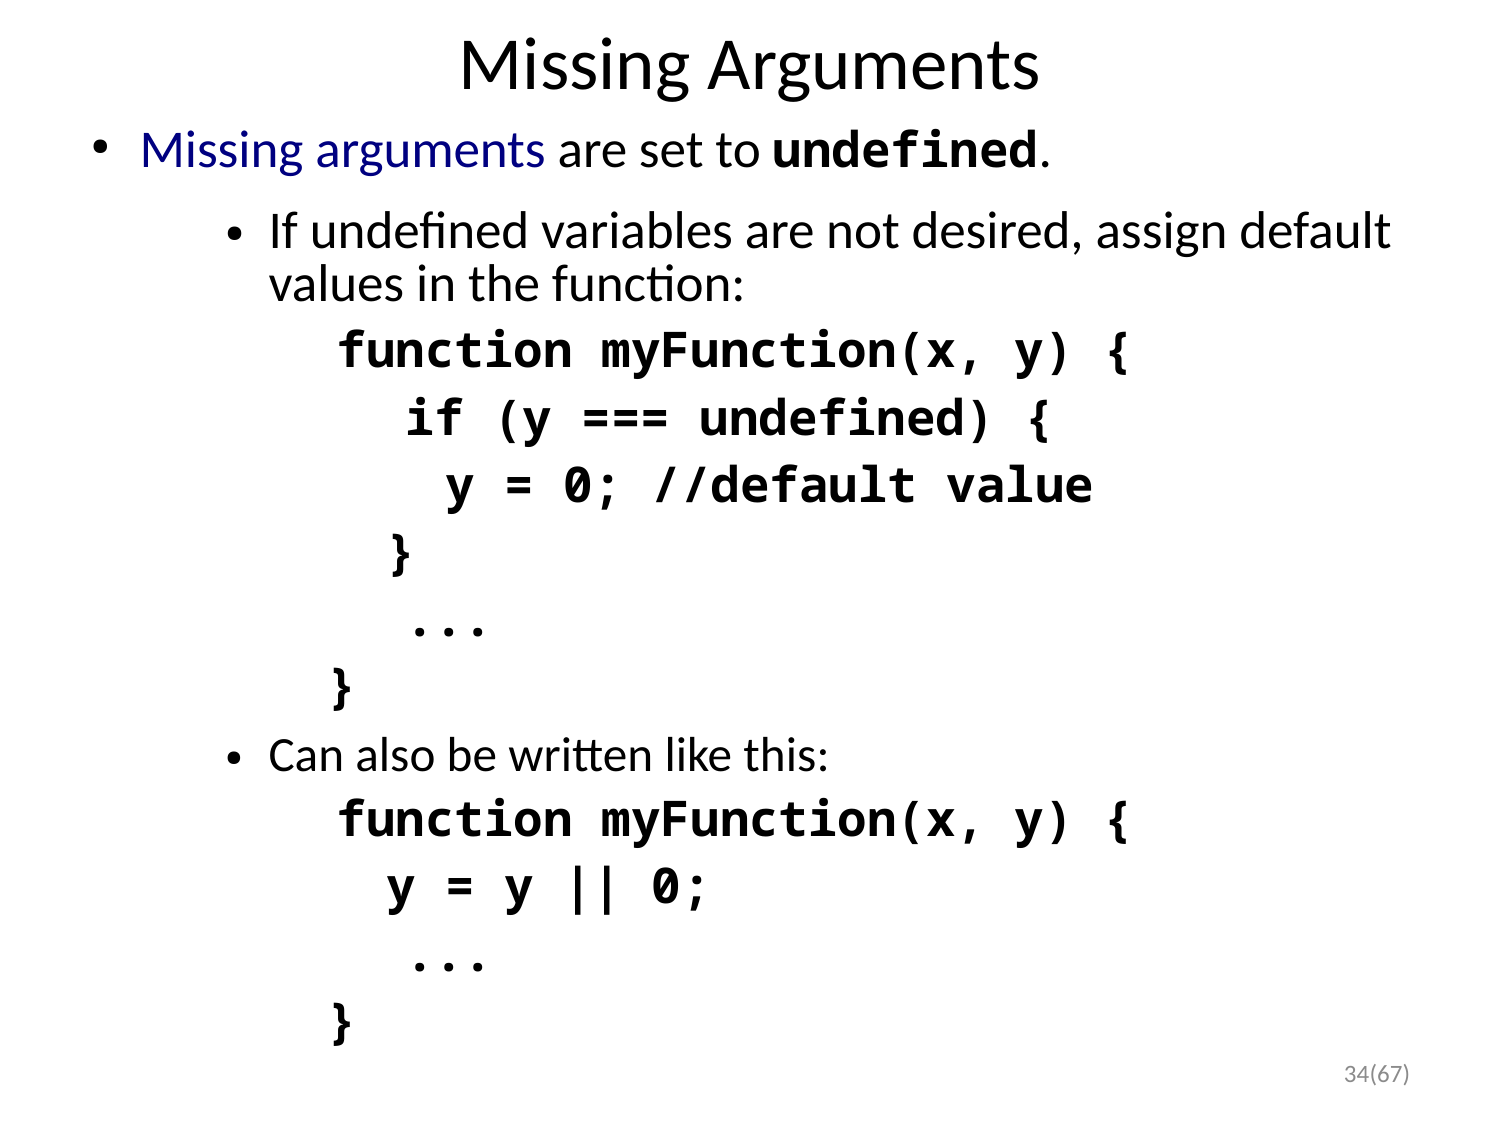

# Missing Arguments
Missing arguments are set to undefined.
If undefined variables are not desired, assign default values in the function:
	function myFunction(x, y) {
 	if (y === undefined) {
 y = 0; //default value
 }
 	...
 }
Can also be written like this:
	function myFunction(x, y) {
 y = y || 0;
 	...
 }
34